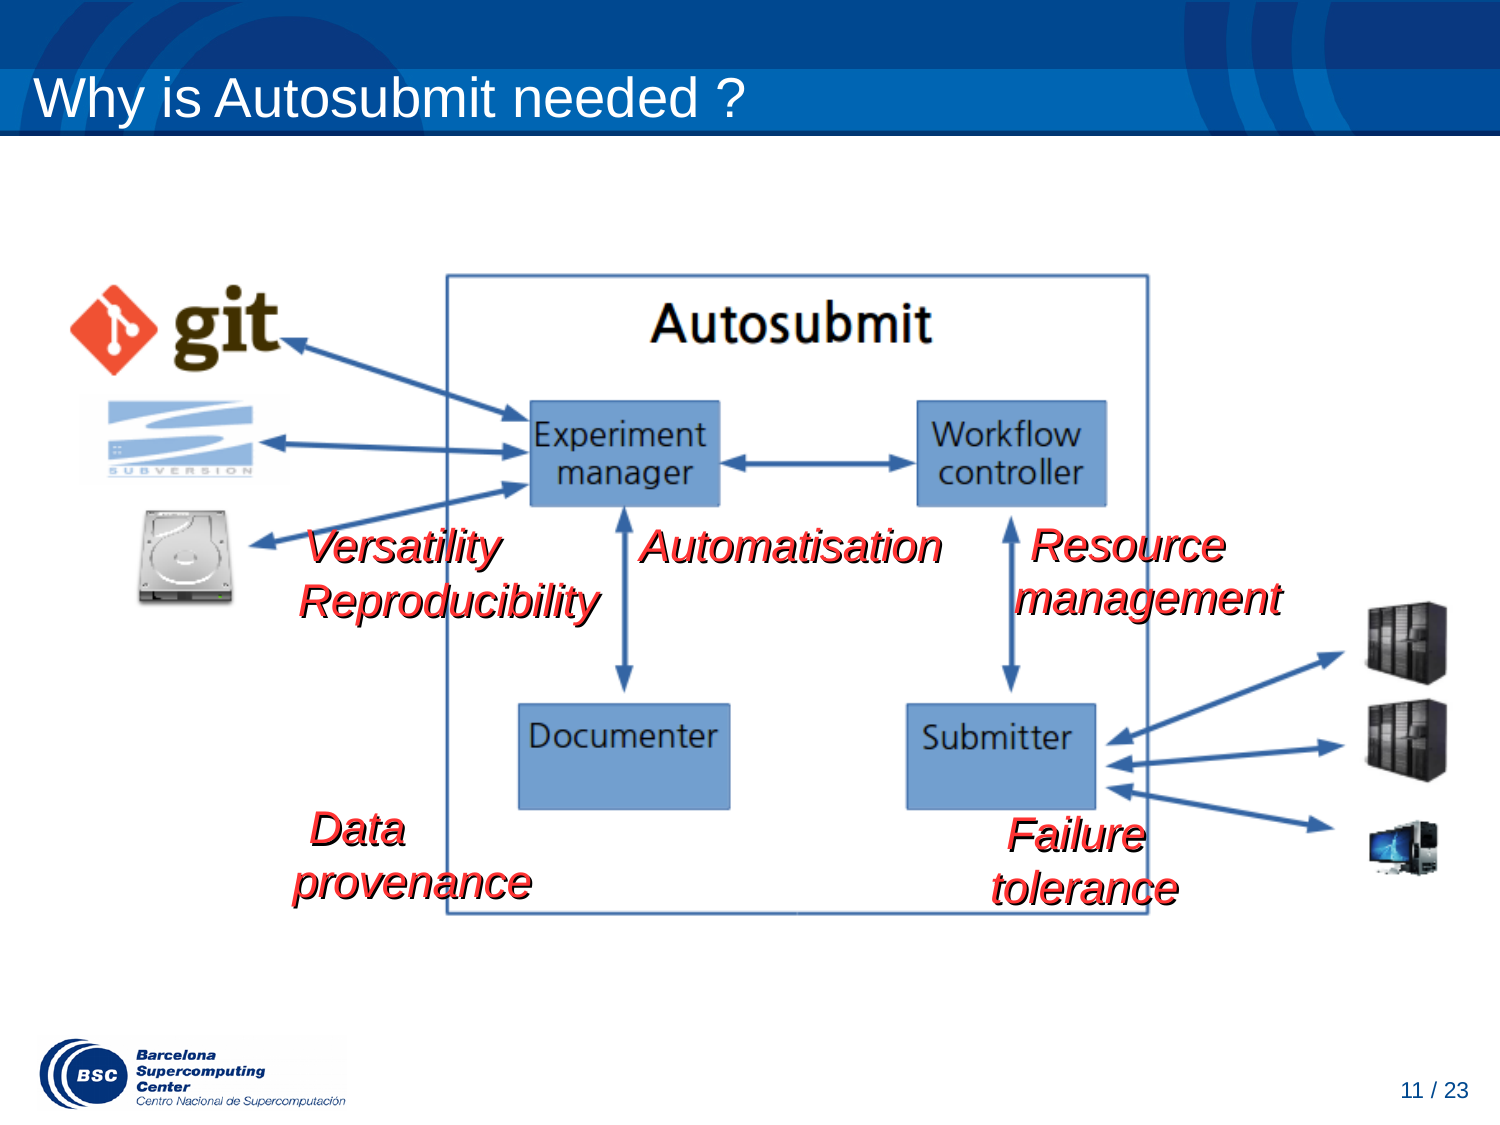

Why is Autosubmit needed ?
Resource management
Versatility
Automatisation
Reproducibility
Data provenance
Failure tolerance